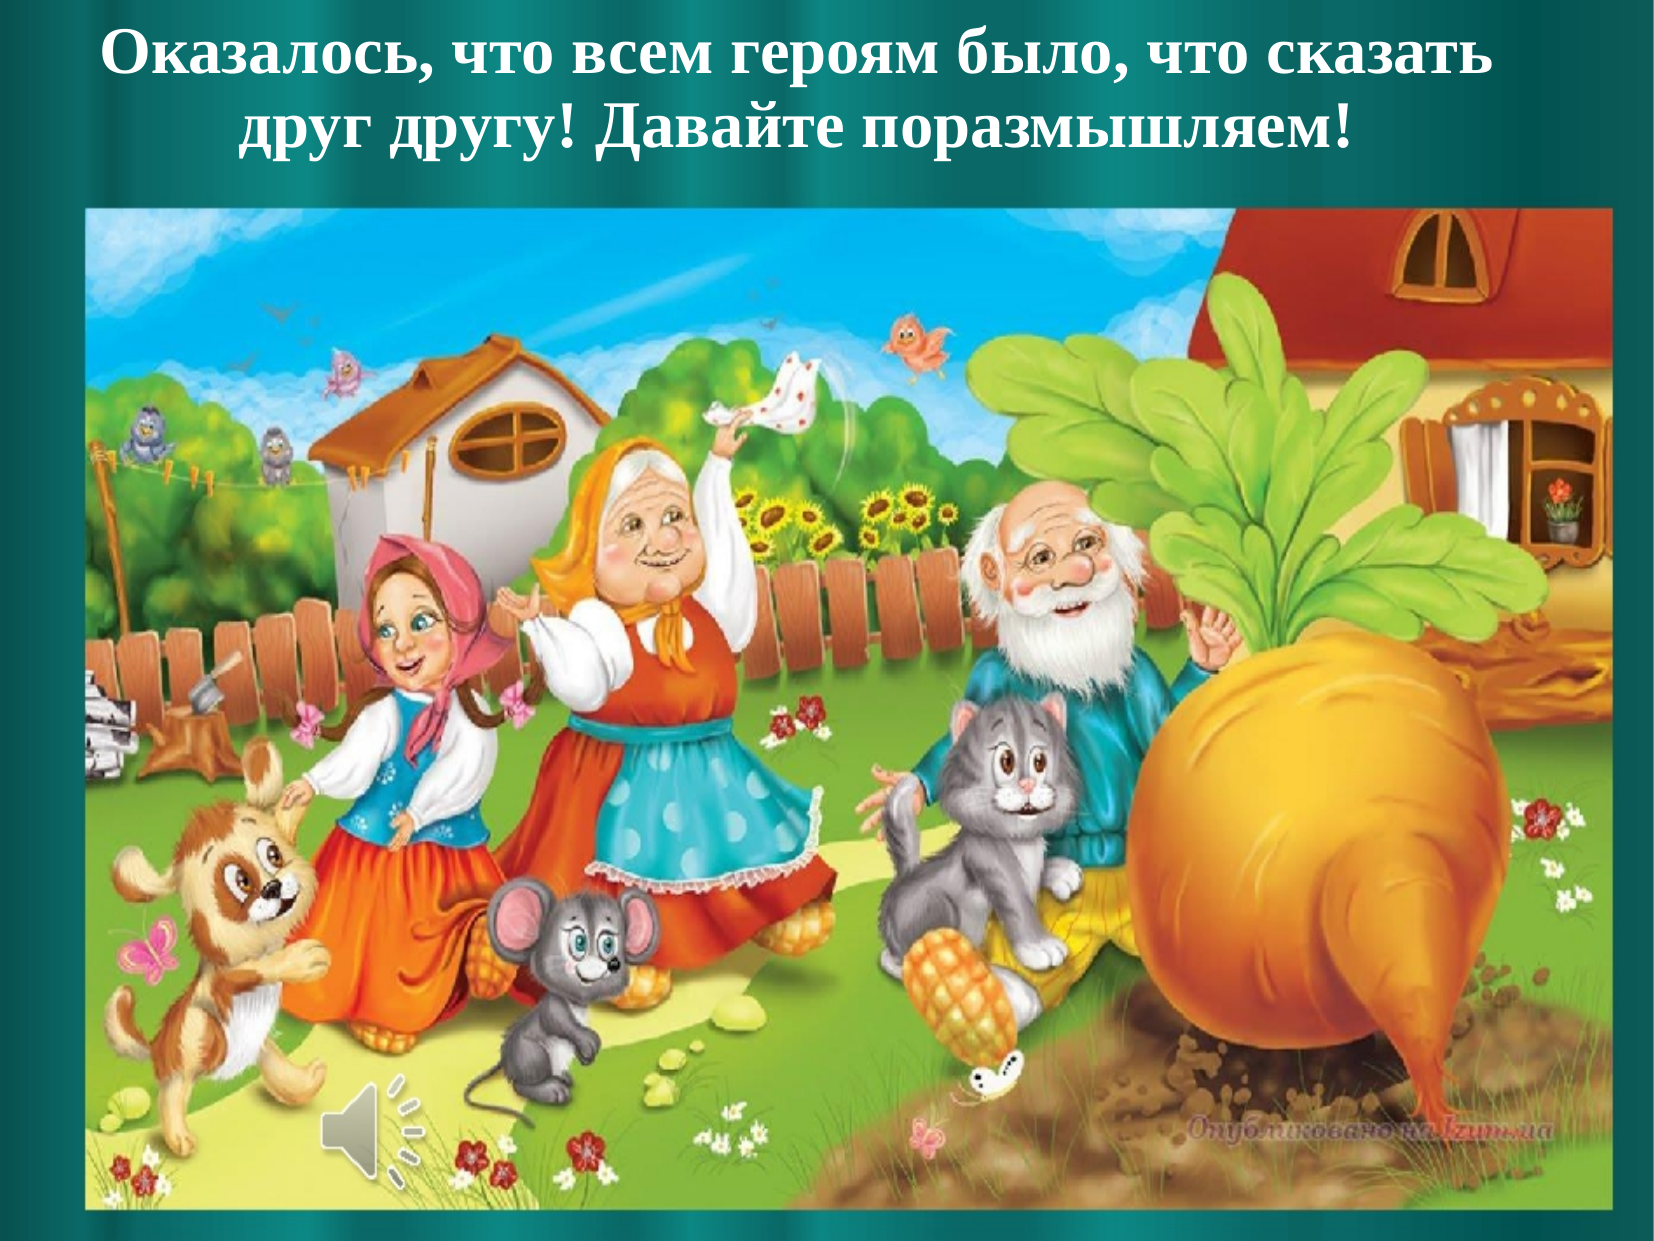

Оказалось, что всем героям было, что сказать друг другу! Давайте поразмышляем!
#